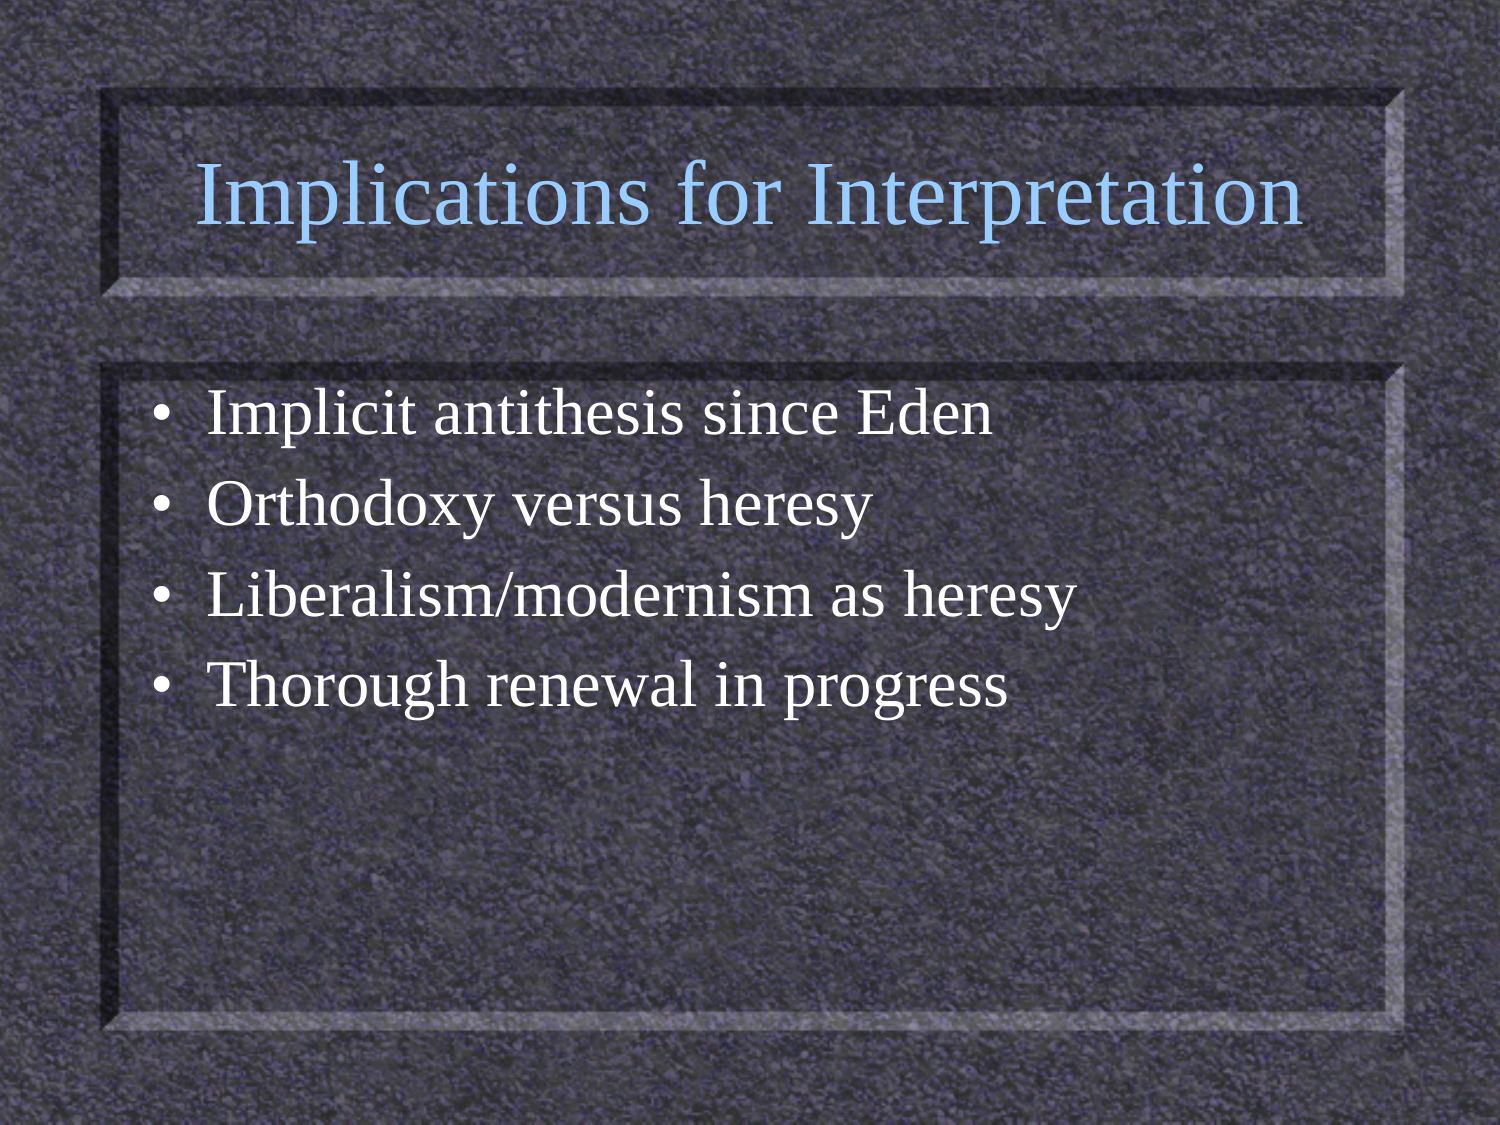

# Implications for Interpretation
Implicit antithesis since Eden
Orthodoxy versus heresy
Liberalism/modernism as heresy
Thorough renewal in progress